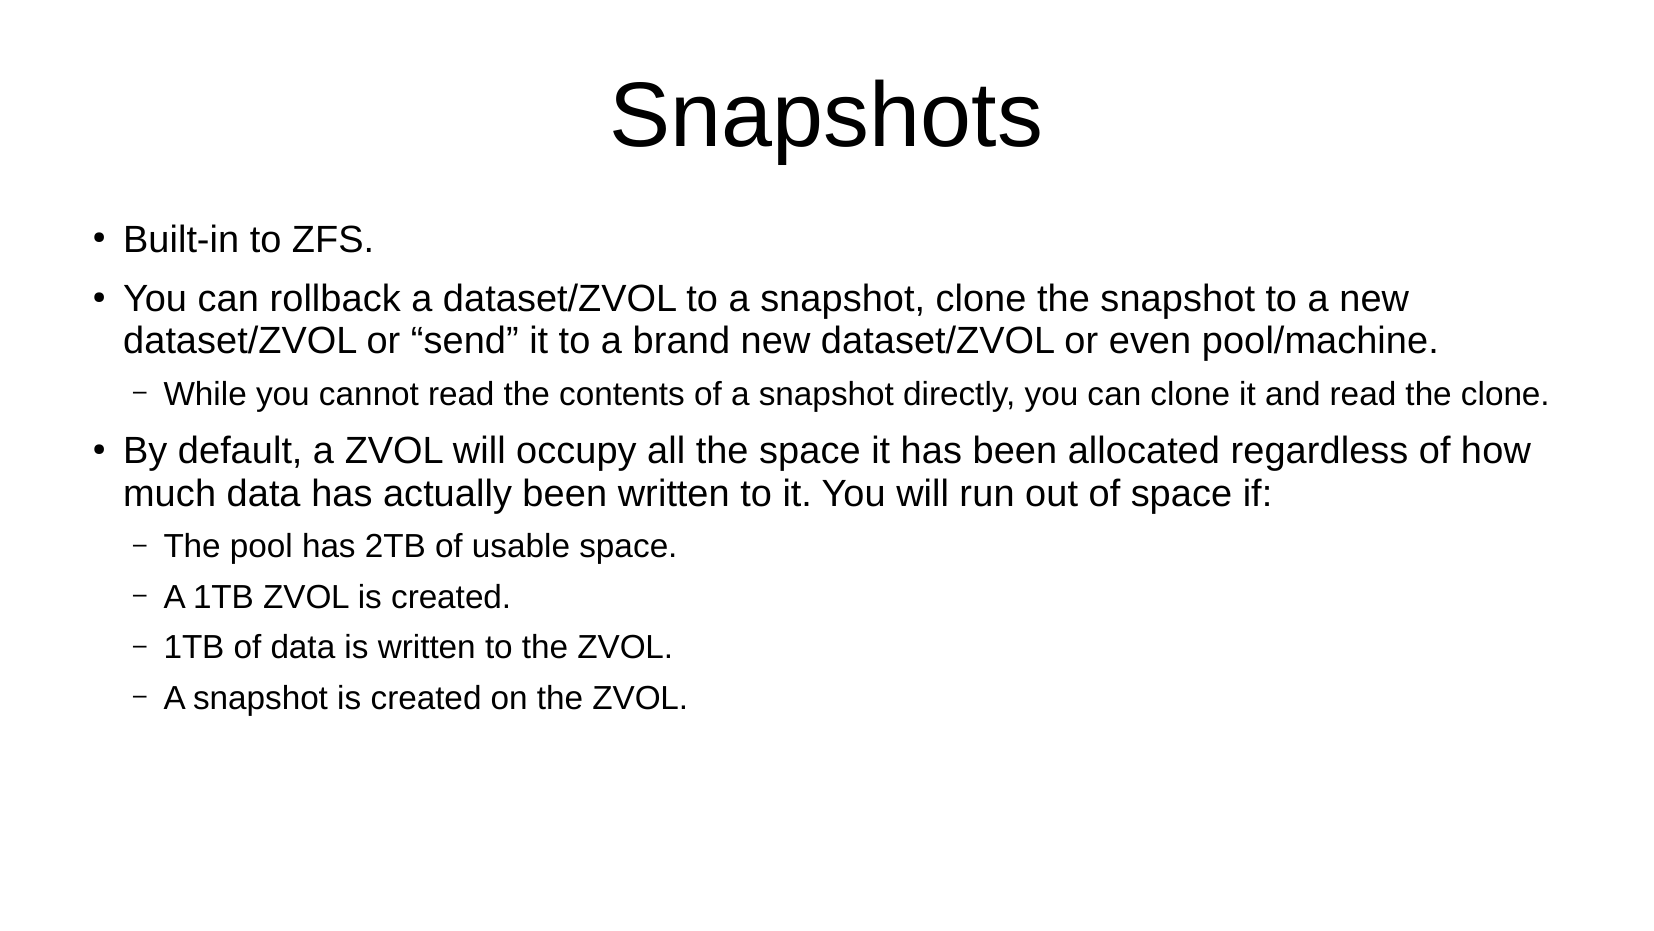

# Snapshots
Built-in to ZFS.
You can rollback a dataset/ZVOL to a snapshot, clone the snapshot to a new dataset/ZVOL or “send” it to a brand new dataset/ZVOL or even pool/machine.
While you cannot read the contents of a snapshot directly, you can clone it and read the clone.
By default, a ZVOL will occupy all the space it has been allocated regardless of how much data has actually been written to it. You will run out of space if:
The pool has 2TB of usable space.
A 1TB ZVOL is created.
1TB of data is written to the ZVOL.
A snapshot is created on the ZVOL.